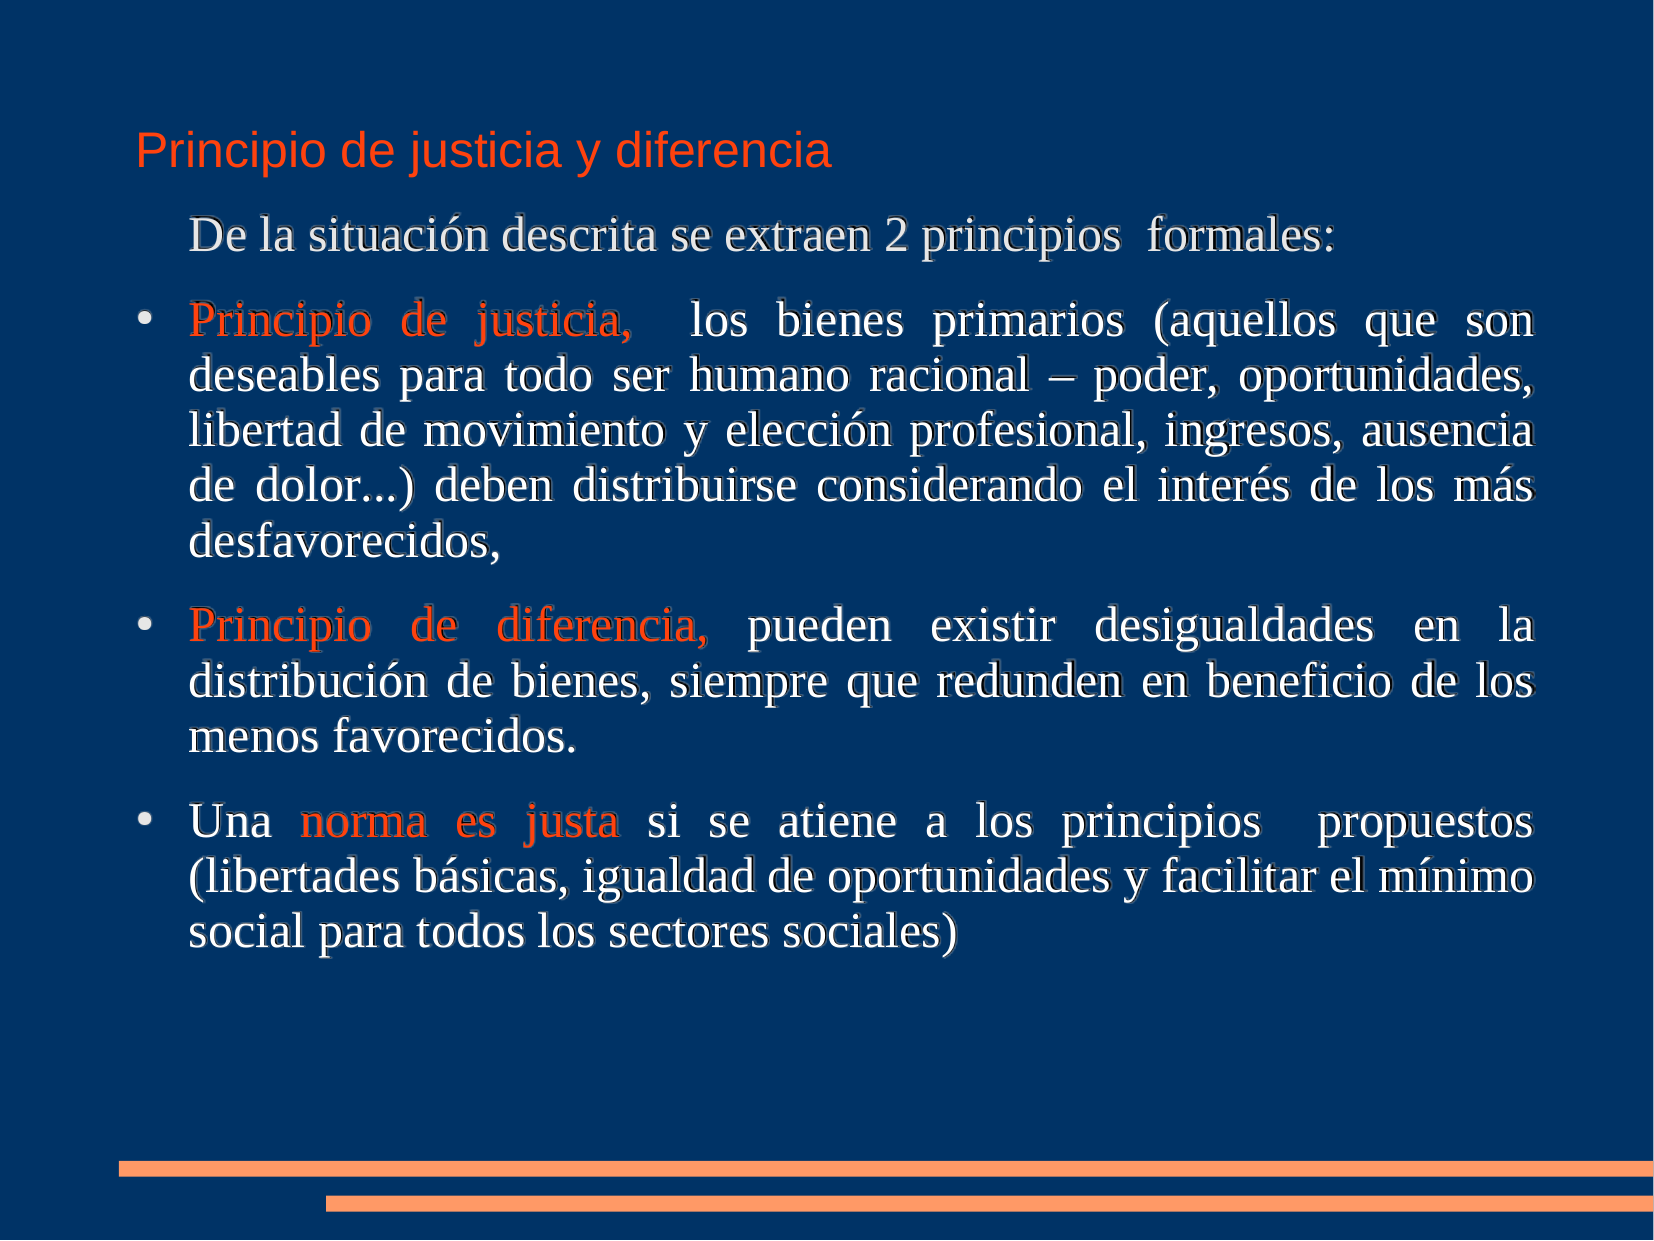

# Principio de justicia y diferencia
De la situación descrita se extraen 2 principios formales:
Principio de justicia, los bienes primarios (aquellos que son deseables para todo ser humano racional – poder, oportunidades, libertad de movimiento y elección profesional, ingresos, ausencia de dolor...) deben distribuirse considerando el interés de los más desfavorecidos,
Principio de diferencia, pueden existir desigualdades en la distribución de bienes, siempre que redunden en beneficio de los menos favorecidos.
Una norma es justa si se atiene a los principios propuestos (libertades básicas, igualdad de oportunidades y facilitar el mínimo social para todos los sectores sociales)